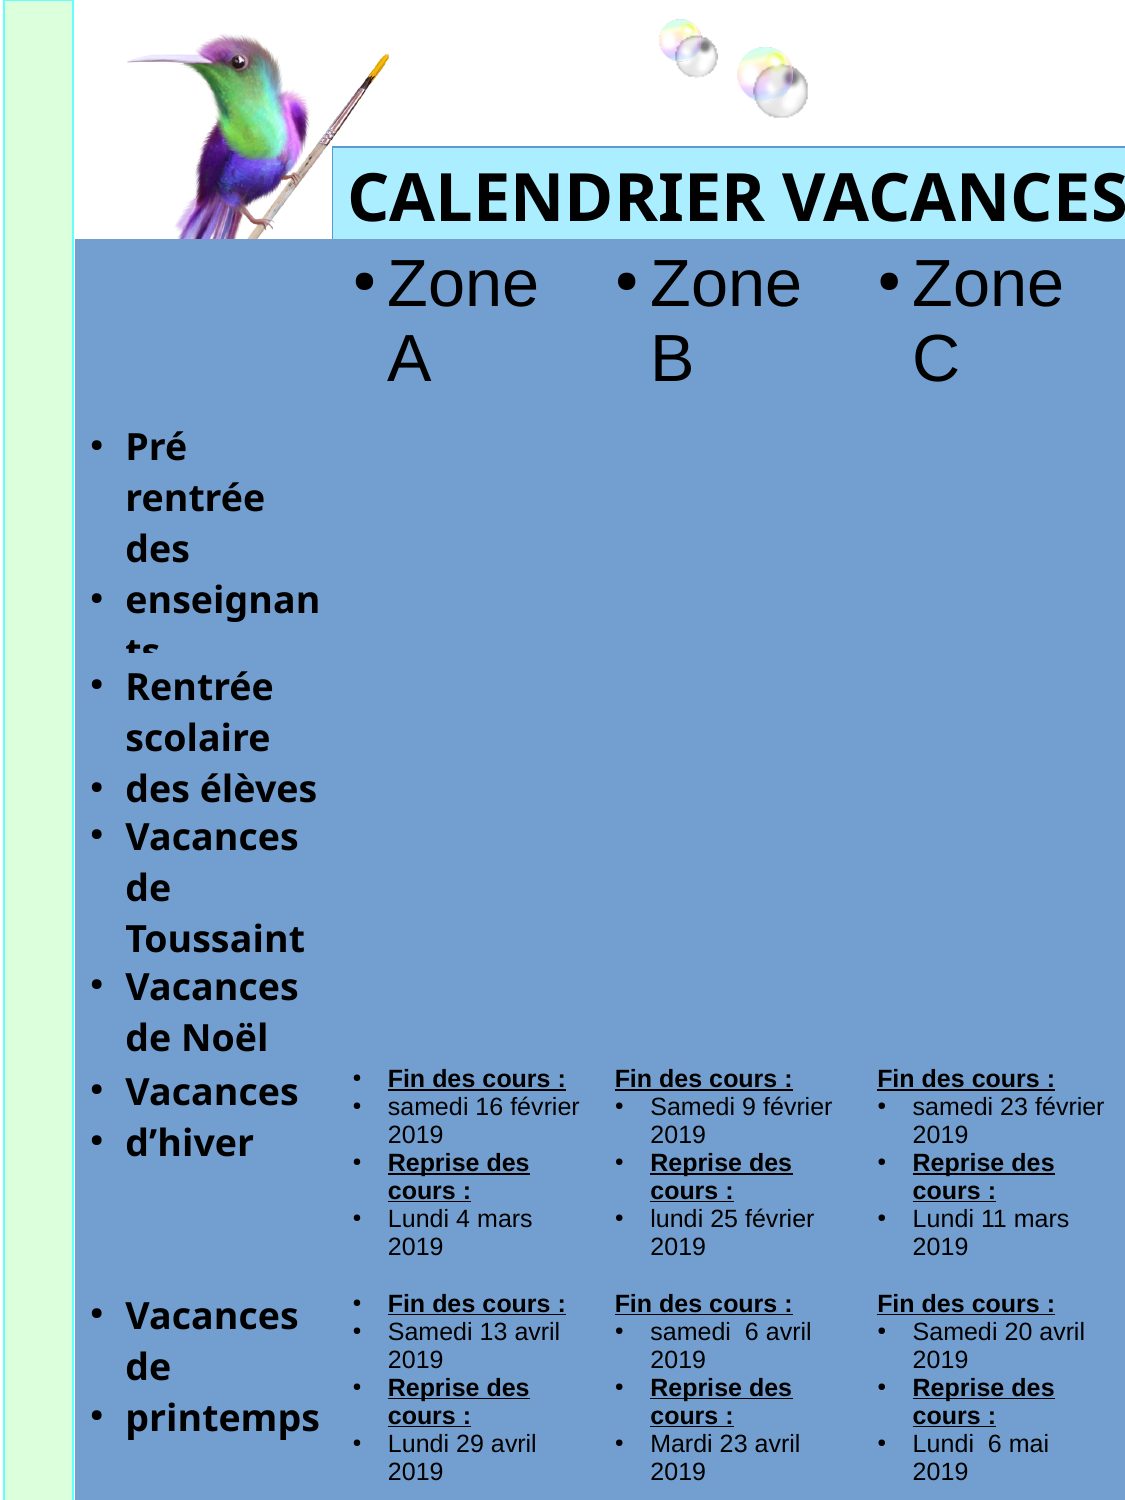

CALENDRIER VACANCES
| | Zone A | Zone B | Zone C |
| --- | --- | --- | --- |
| Pré rentrée des enseignants | | | |
| Rentrée scolaire des élèves | | | |
| Vacances de Toussaint | | | |
| Vacances de Noël | | | |
| Vacances d’hiver | Fin des cours : samedi 16 février 2019 Reprise des cours : Lundi 4 mars 2019 | Fin des cours : Samedi 9 février 2019 Reprise des cours : lundi 25 février 2019 | Fin des cours : samedi 23 février 2019 Reprise des cours : Lundi 11 mars 2019 |
| Vacances de printemps | Fin des cours : Samedi 13 avril 2019 Reprise des cours : Lundi 29 avril 2019 | Fin des cours : samedi 6 avril 2019 Reprise des cours : Mardi 23 avril 2019 | Fin des cours : Samedi 20 avril 2019 Reprise des cours : Lundi 6 mai 2019 |
| Vacances d’été | | | |
Vendredi 31 août 2018
Lundi 3 septembre 2018
Fin des cours : samedi 20 octobre 2018
Reprise des cours : lundi 5 novembre 2018
Fin des cours: samedi 22 décembre 2018
Reprise des cours : lundi 7 janvier 2019
Fin des cours : samedi 6 juillet 2019